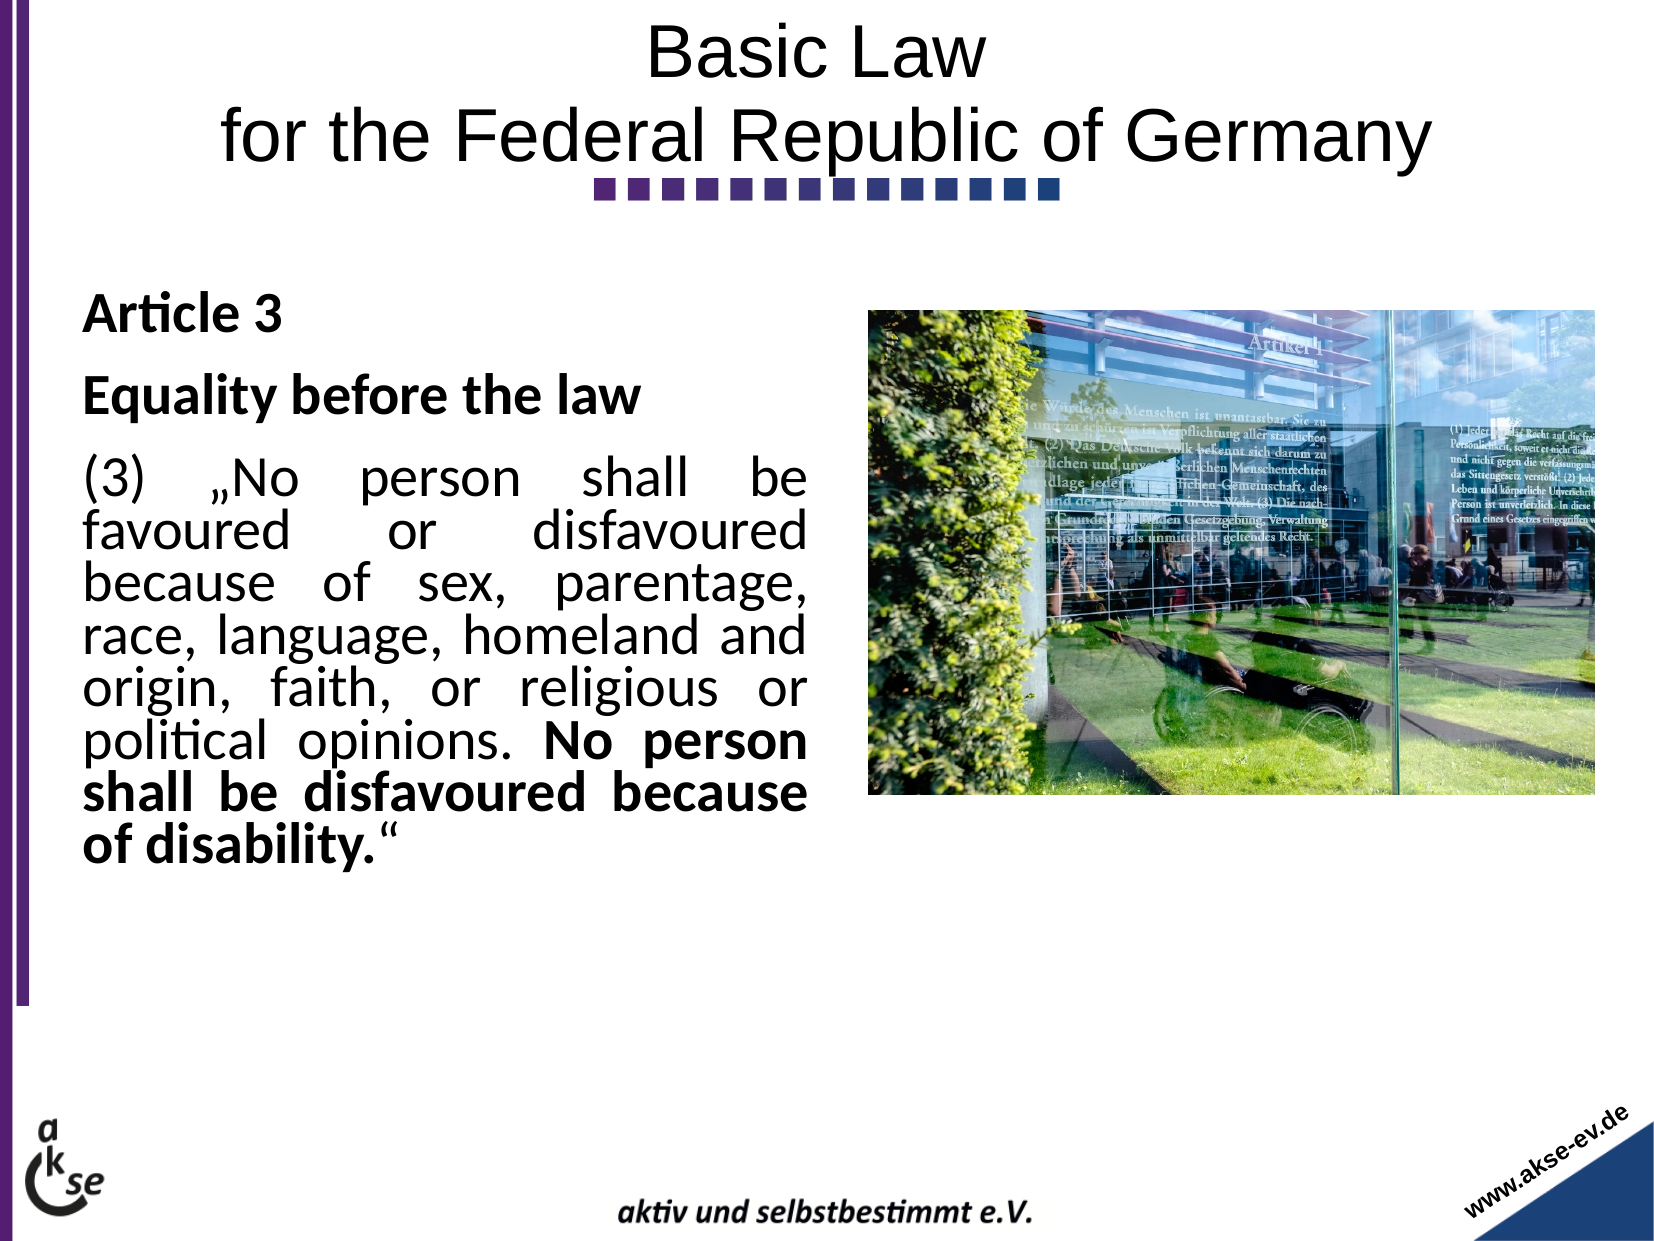

# Basic Law for the Federal Republic of Germany
Article 3
Equality before the law
(3) „No person shall be favoured or disfavoured because of sex, parentage, race, language, homeland and origin, faith, or religious or political opinions. No person shall be disfavoured because of disability.“